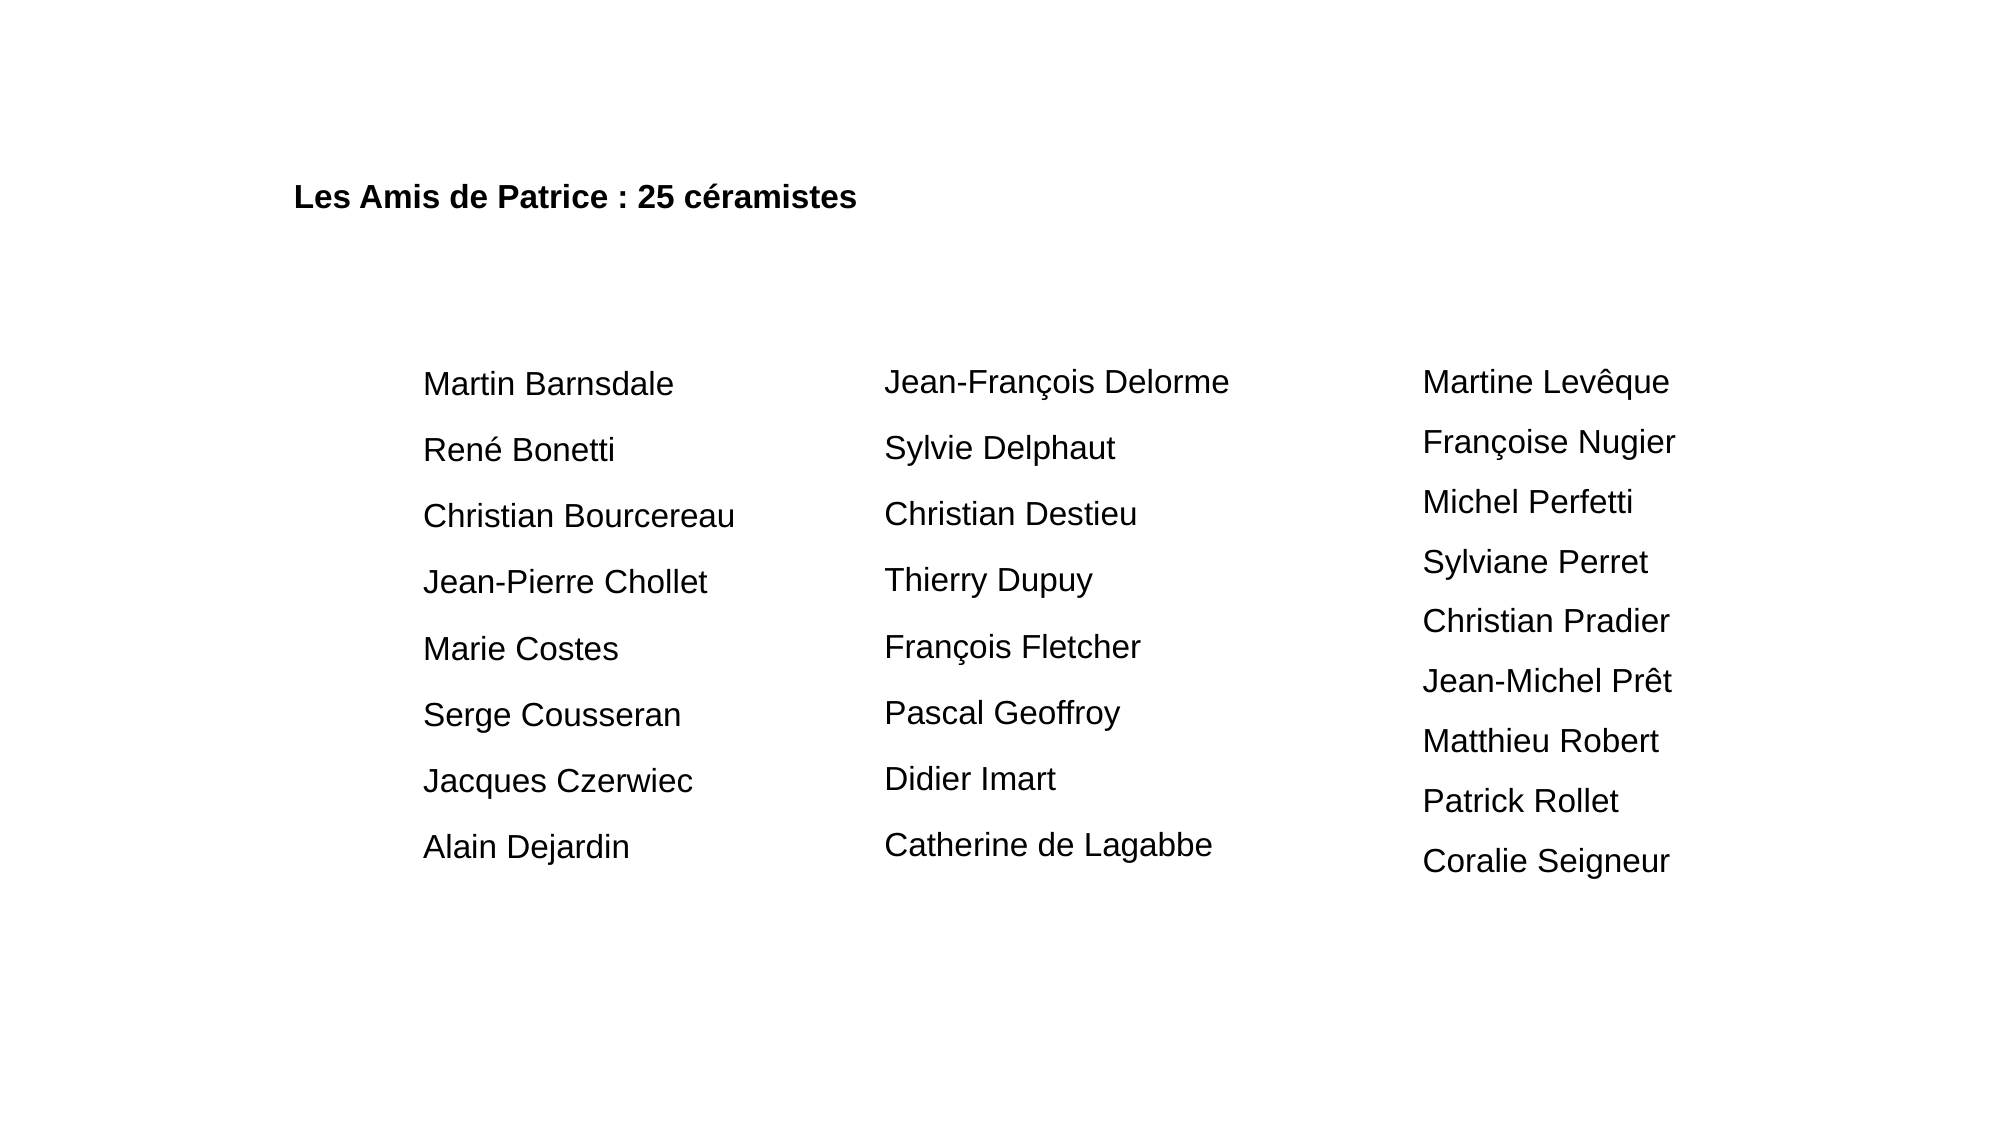

Les Amis de Patrice : 25 céramistes
Jean-François Delorme
Sylvie Delphaut
Christian Destieu
Thierry Dupuy
François Fletcher
Pascal Geoffroy
Didier Imart
Catherine de Lagabbe
Martine Levêque
Françoise Nugier
Michel Perfetti
Sylviane Perret
Christian Pradier
Jean-Michel Prêt
Matthieu Robert
Patrick Rollet
Coralie Seigneur
Martin Barnsdale
René Bonetti
Christian Bourcereau
Jean-Pierre Chollet
Marie Costes
Serge Cousseran
Jacques Czerwiec
Alain Dejardin